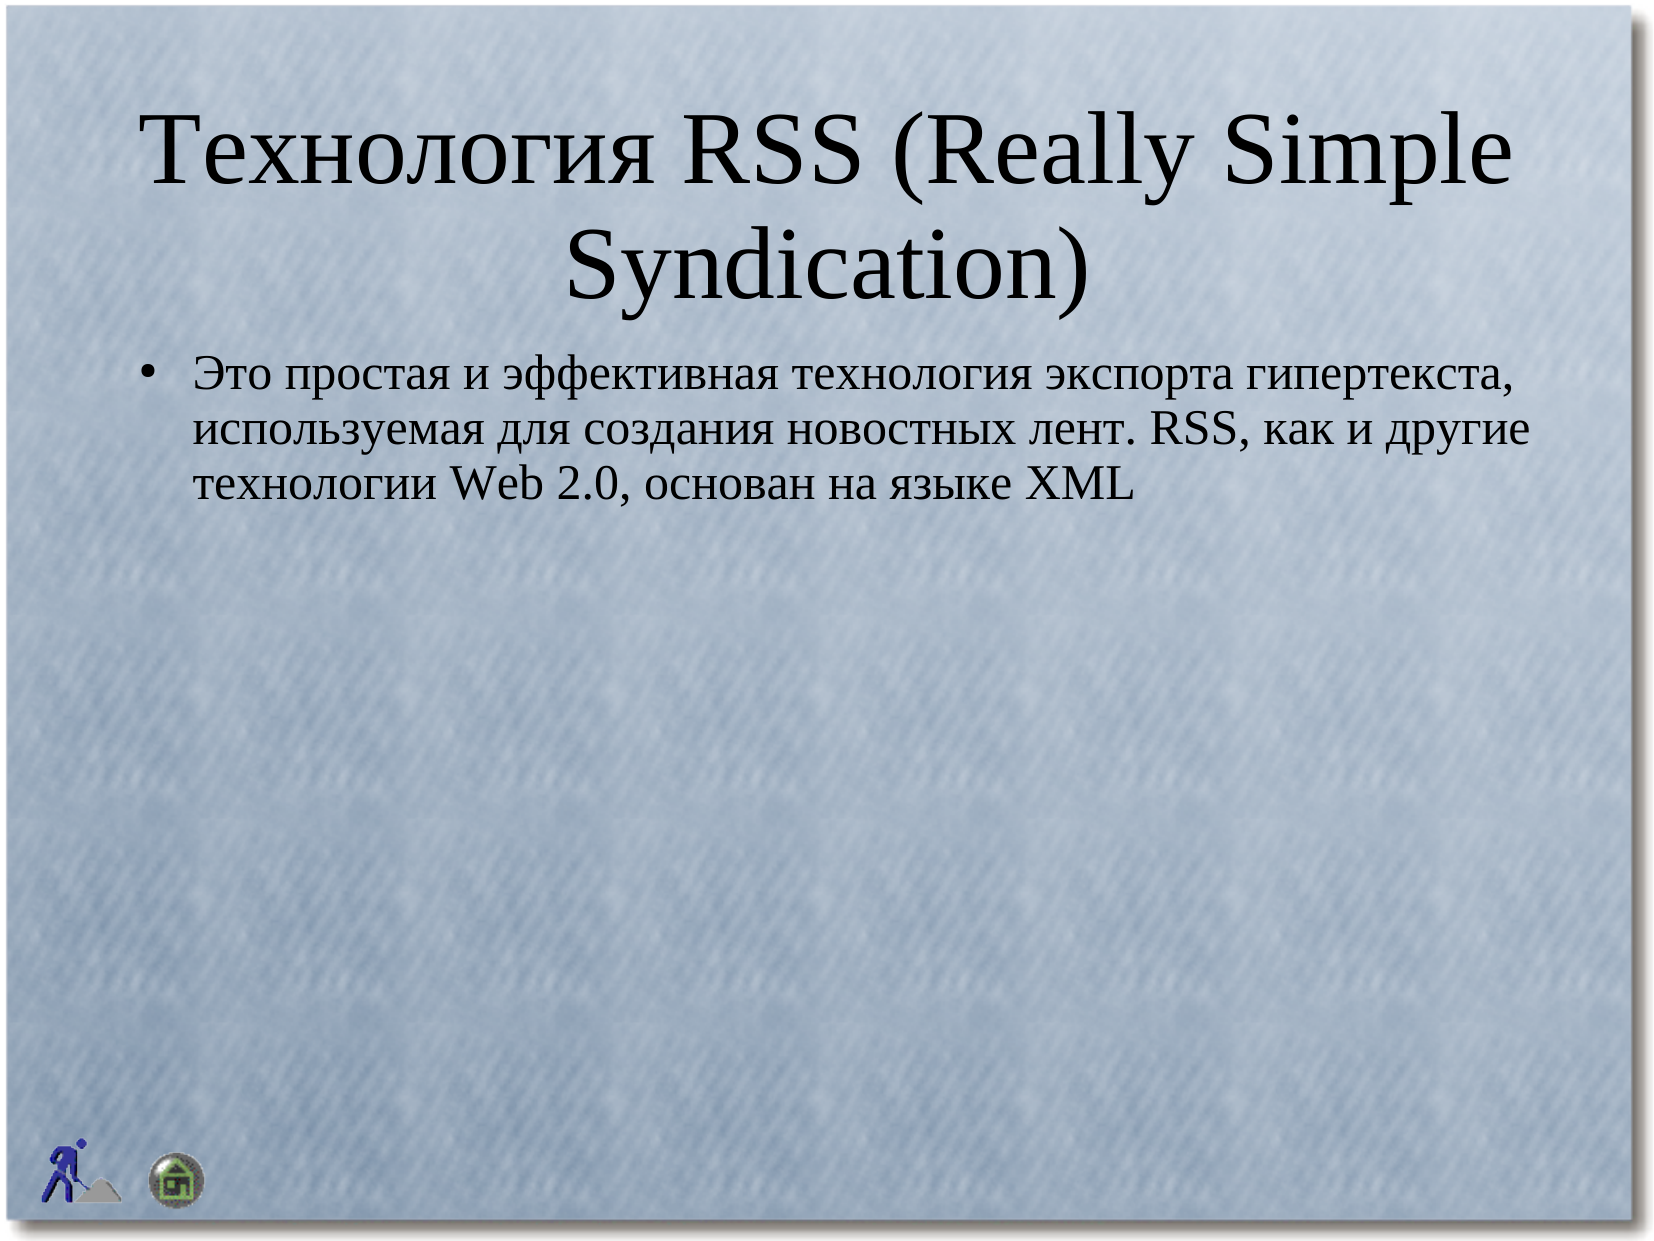

# Технология RSS (Really Simple Syndication)
Это простая и эффективная технология экспорта гипертекста, используемая для создания новостных лент. RSS, как и другие технологии Web 2.0, основан на языке XML